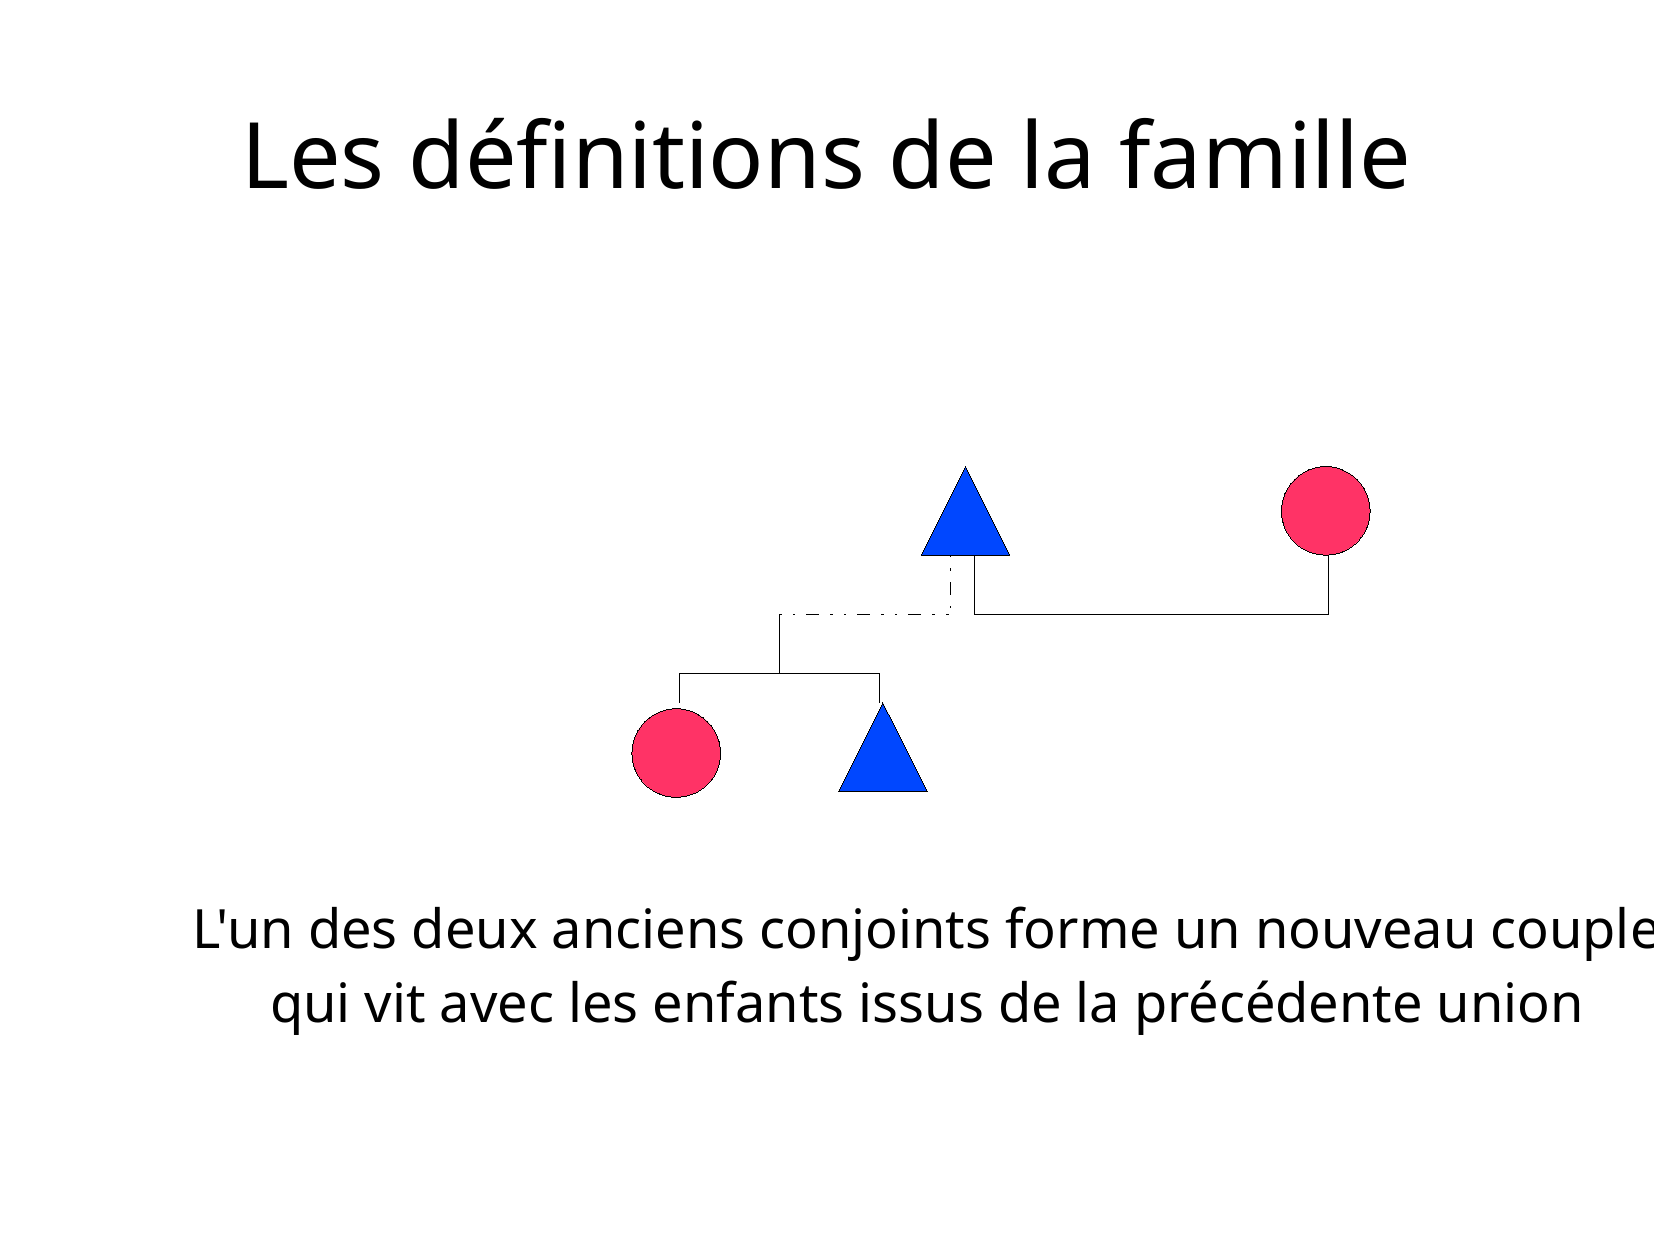

# Les définitions de la famille
L'un des deux anciens conjoints forme un nouveau couple
qui vit avec les enfants issus de la précédente union